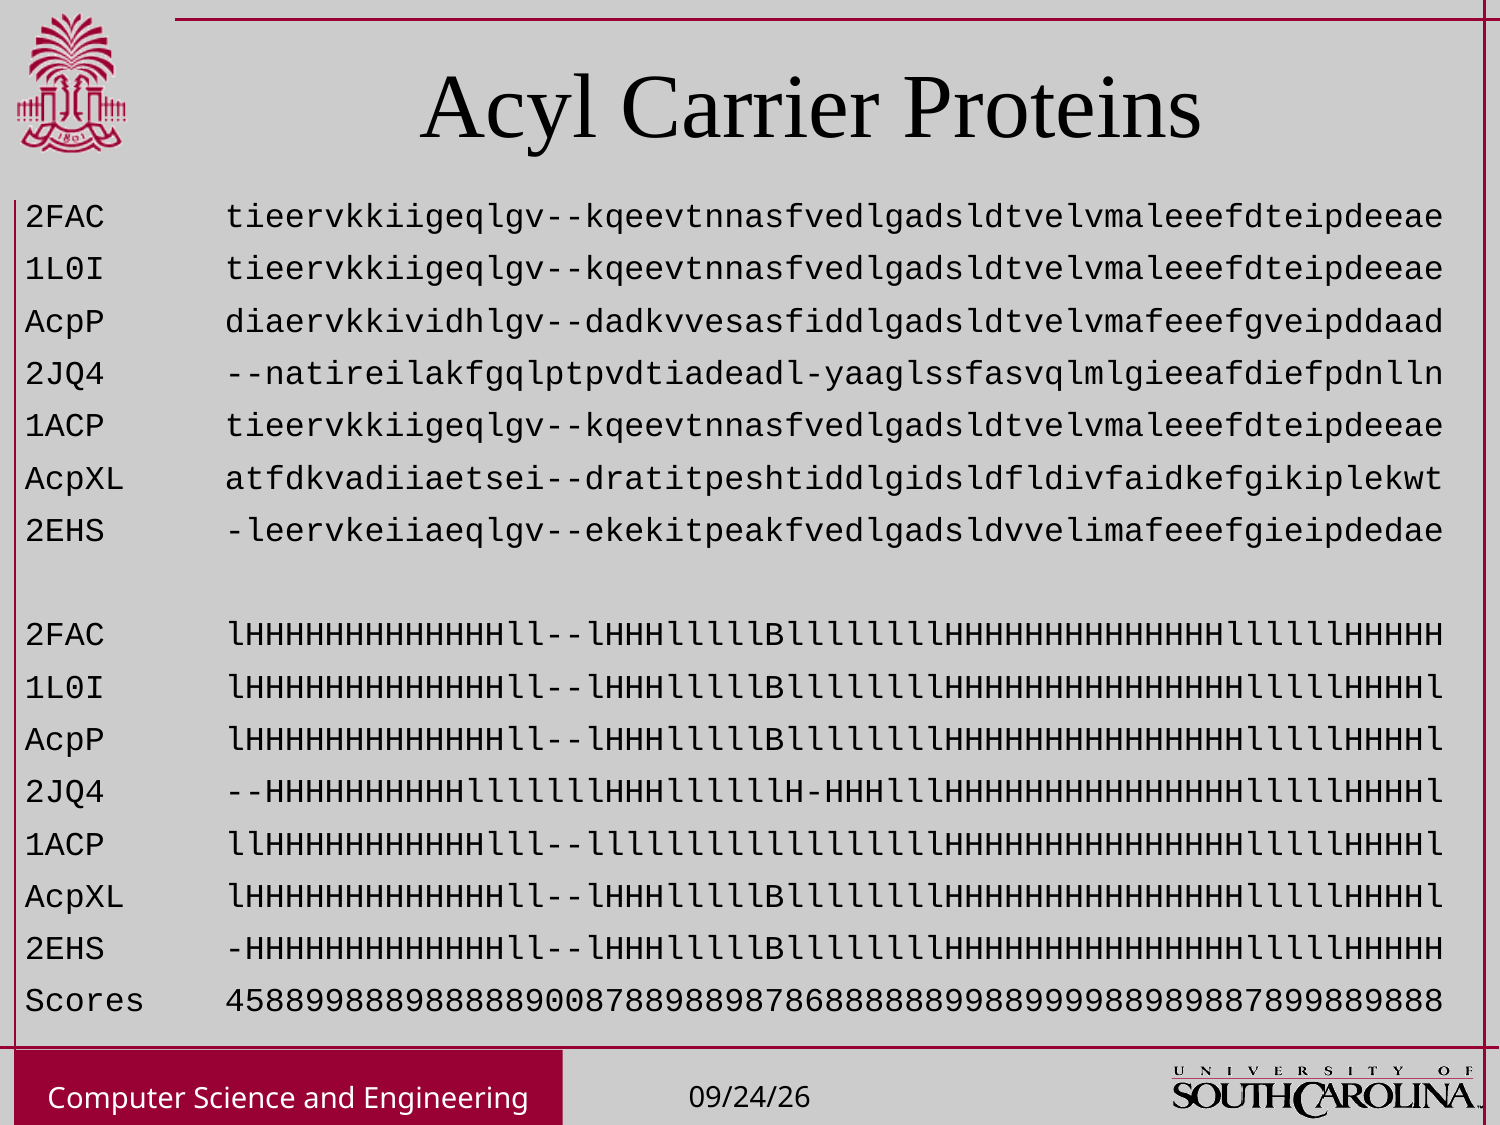

# Acyl Carrier Proteins
2FAC tieervkkiigeqlgv--kqeevtnnasfvedlgadsldtvelvmaleeefdteipdeeae
1L0I tieervkkiigeqlgv--kqeevtnnasfvedlgadsldtvelvmaleeefdteipdeeae
AcpP diaervkkividhlgv--dadkvvesasfiddlgadsldtvelvmafeeefgveipddaad
2JQ4 --natireilakfgqlptpvdtiadeadl-yaaglssfasvqlmlgieeafdiefpdnlln
1ACP tieervkkiigeqlgv--kqeevtnnasfvedlgadsldtvelvmaleeefdteipdeeae
AcpXL atfdkvadiiaetsei--dratitpeshtiddlgidsldfldivfaidkefgikiplekwt
2EHS -leervkeiiaeqlgv--ekekitpeakfvedlgadsldvvelimafeeefgieipdedae
2FAC lHHHHHHHHHHHHHll--lHHHlllllBllllllllHHHHHHHHHHHHHHllllllHHHHH
1L0I lHHHHHHHHHHHHHll--lHHHlllllBllllllllHHHHHHHHHHHHHHHlllllHHHHl
AcpP lHHHHHHHHHHHHHll--lHHHlllllBllllllllHHHHHHHHHHHHHHHlllllHHHHl
2JQ4 --HHHHHHHHHHlllllllHHHllllllH-HHHlllHHHHHHHHHHHHHHHlllllHHHHl
1ACP llHHHHHHHHHHHlll--llllllllllllllllllHHHHHHHHHHHHHHHlllllHHHHl
AcpXL lHHHHHHHHHHHHHll--lHHHlllllBllllllllHHHHHHHHHHHHHHHlllllHHHHl
2EHS -HHHHHHHHHHHHHll--lHHHlllllBllllllllHHHHHHHHHHHHHHHlllllHHHHH
Scores 4588998889888889008788988987868888889988999988989887899889888